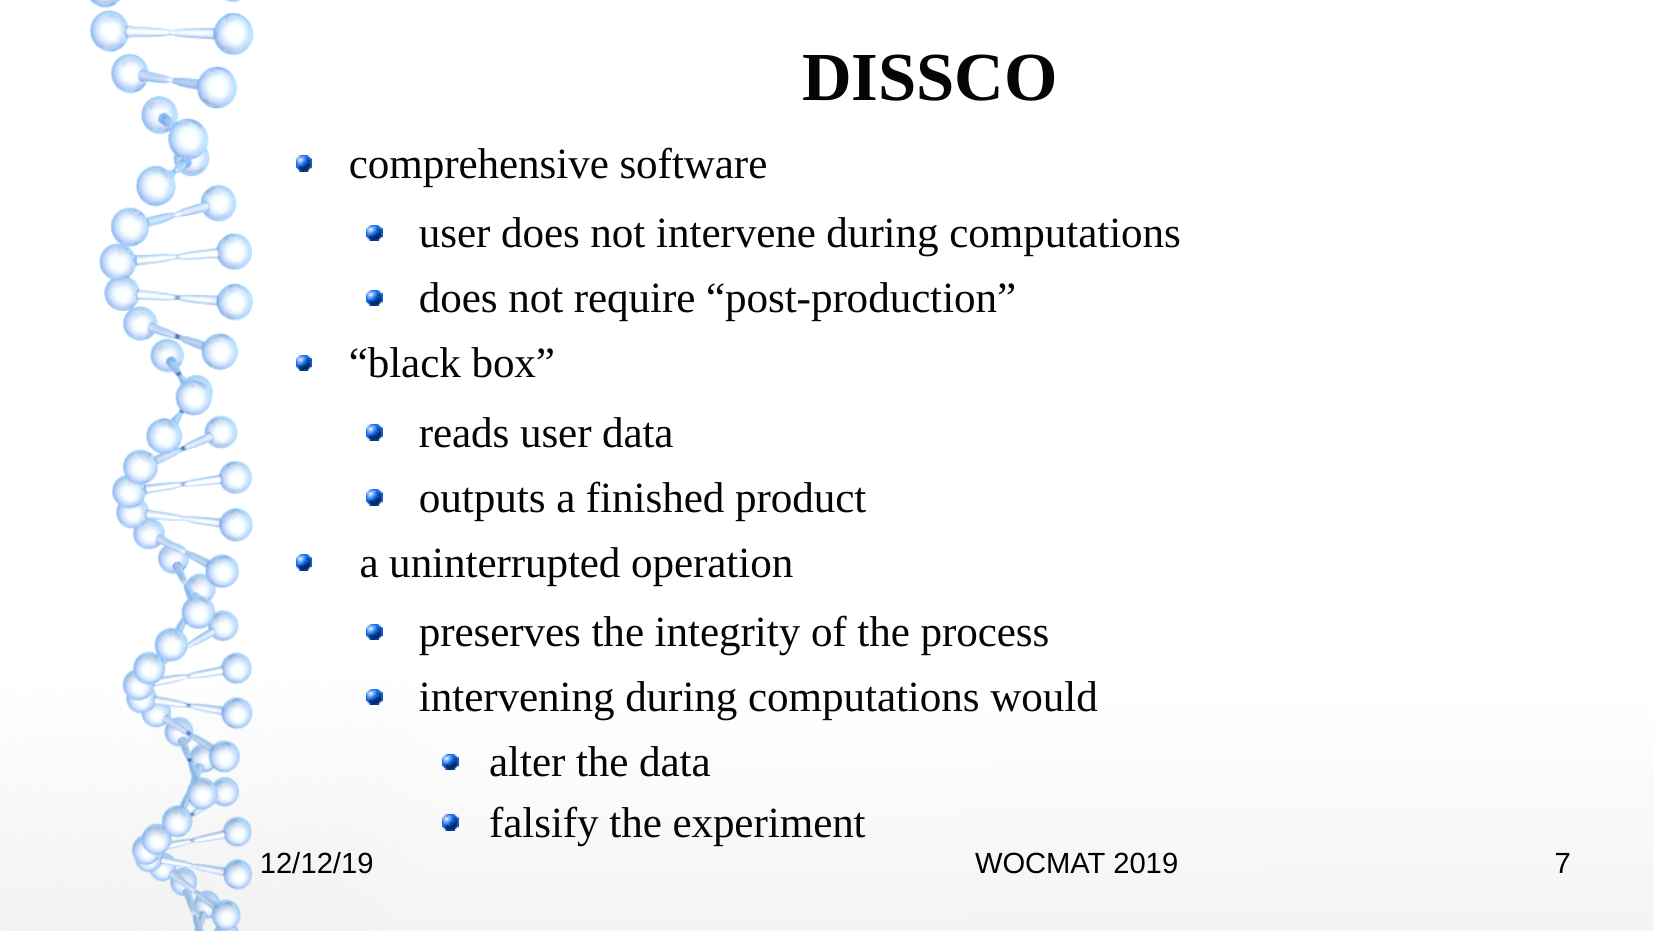

# DISSCO
comprehensive software
user does not intervene during computations
does not require “post-production”
“black box”
reads user data
outputs a finished product
 a uninterrupted operation
preserves the integrity of the process
intervening during computations would
alter the data
falsify the experiment
12/12/19
WOCMAT 2019
7